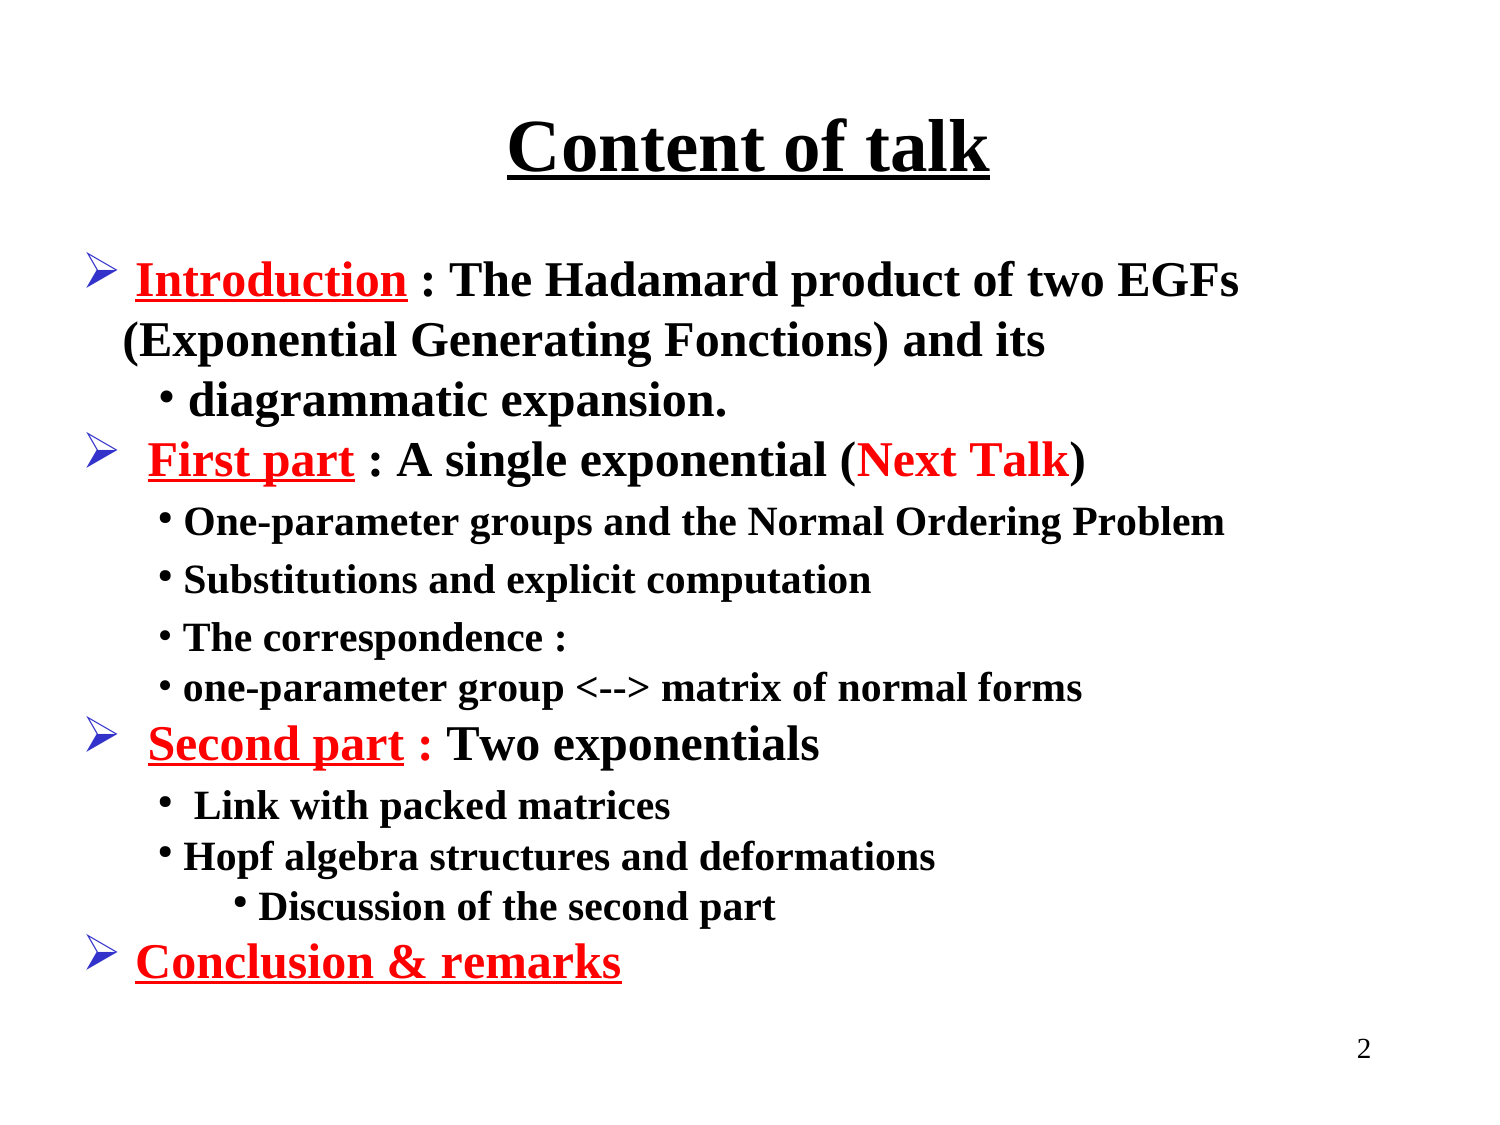

Content of talk
 Introduction : The Hadamard product of two EGFs
(Exponential Generating Fonctions)‏ and its
 diagrammatic expansion.
 First part : A single exponential (Next Talk)
 One-parameter groups and the Normal Ordering Problem
 Substitutions and explicit computation
 The correspondence :
 one-parameter group <--> matrix of normal forms
 Second part : Two exponentials
 Link with packed matrices
 Hopf algebra structures and deformations
 Discussion of the second part
 Conclusion & remarks
2